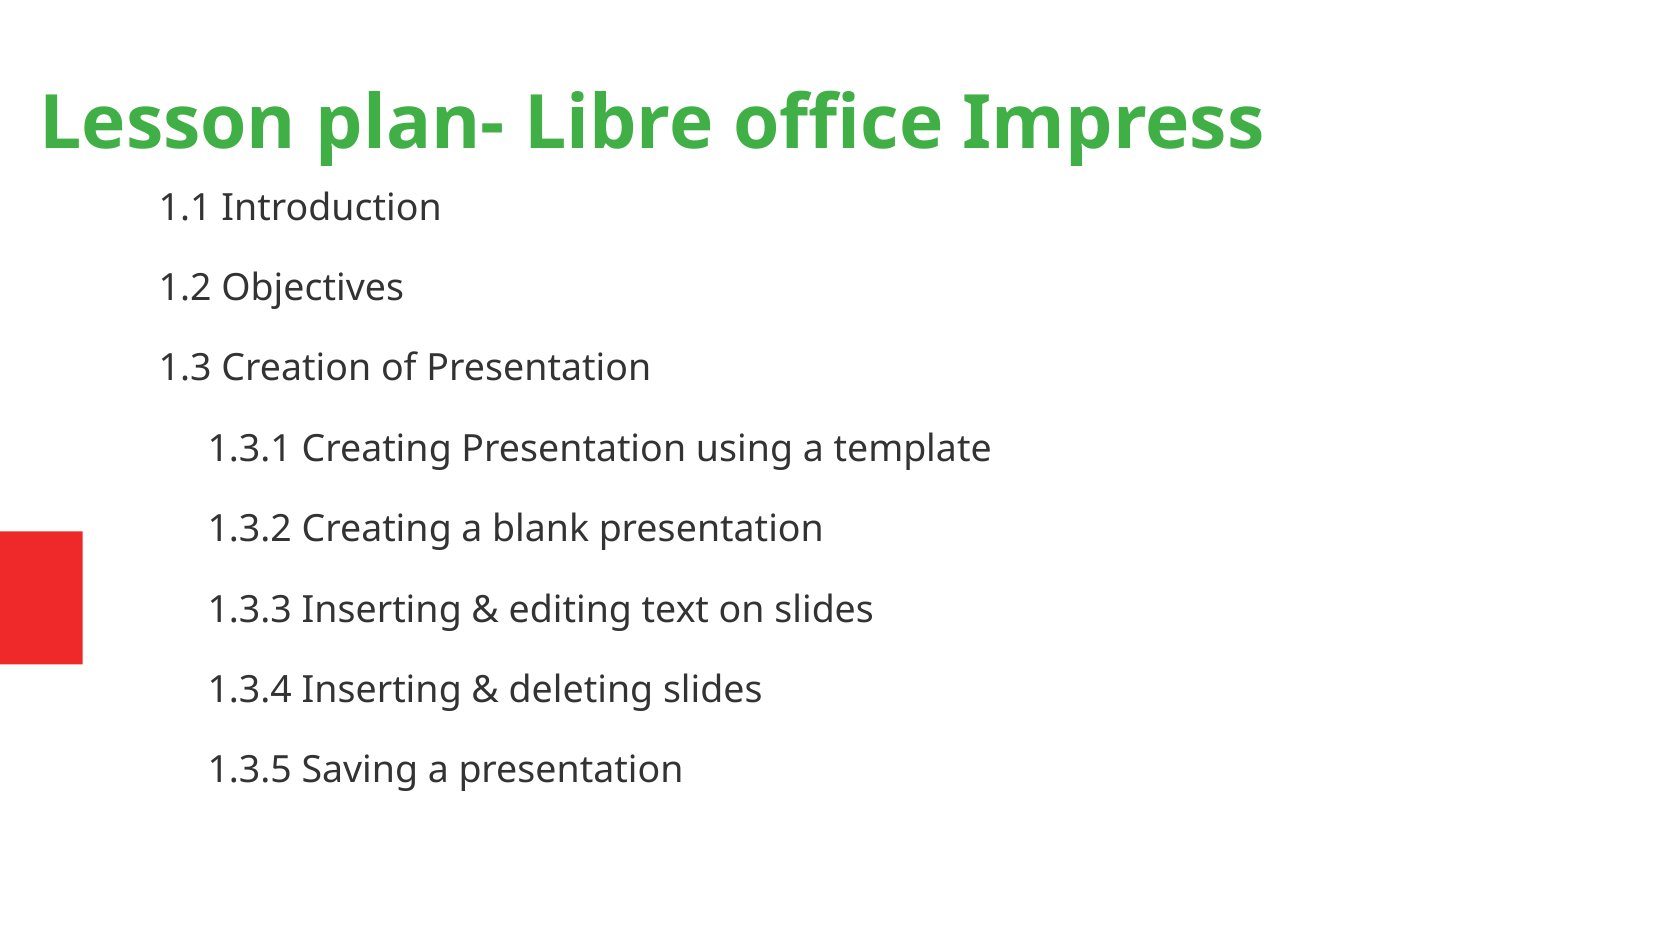

# Lesson plan- Libre office Impress
1.1 Introduction
1.2 Objectives
1.3 Creation of Presentation
 1.3.1 Creating Presentation using a template
 1.3.2 Creating a blank presentation
 1.3.3 Inserting & editing text on slides
 1.3.4 Inserting & deleting slides
 1.3.5 Saving a presentation